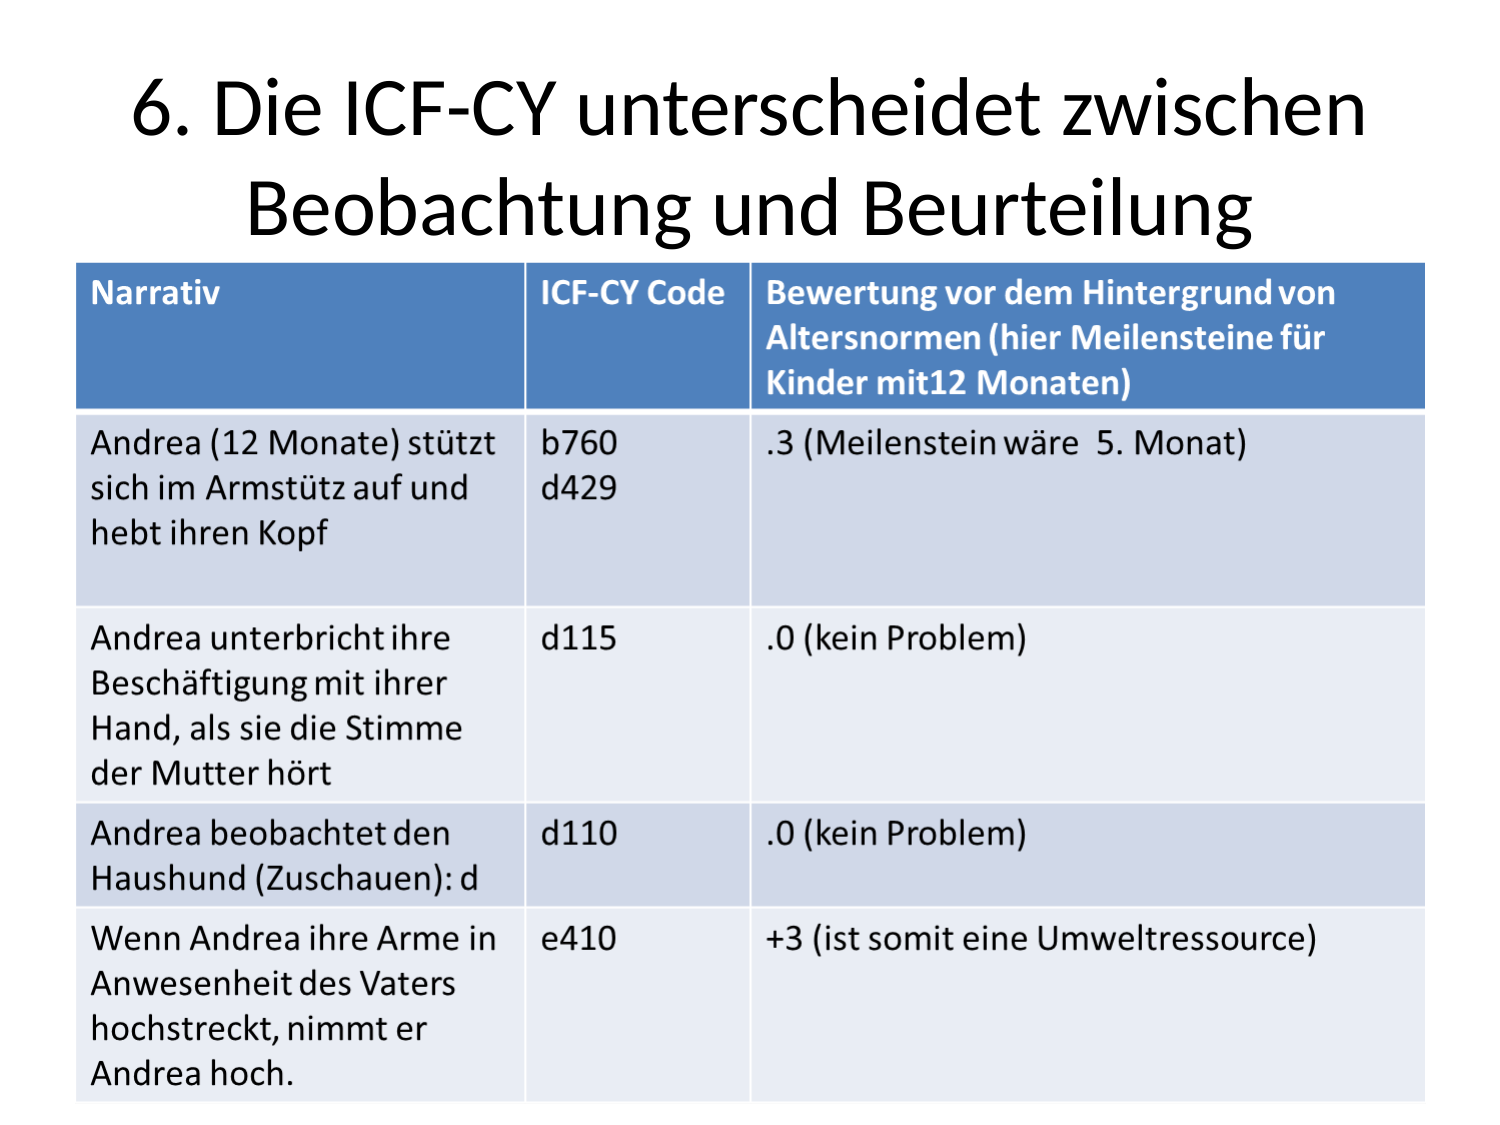

# 6. Die ICF-CY unterscheidet zwischen Beobachtung und Beurteilung